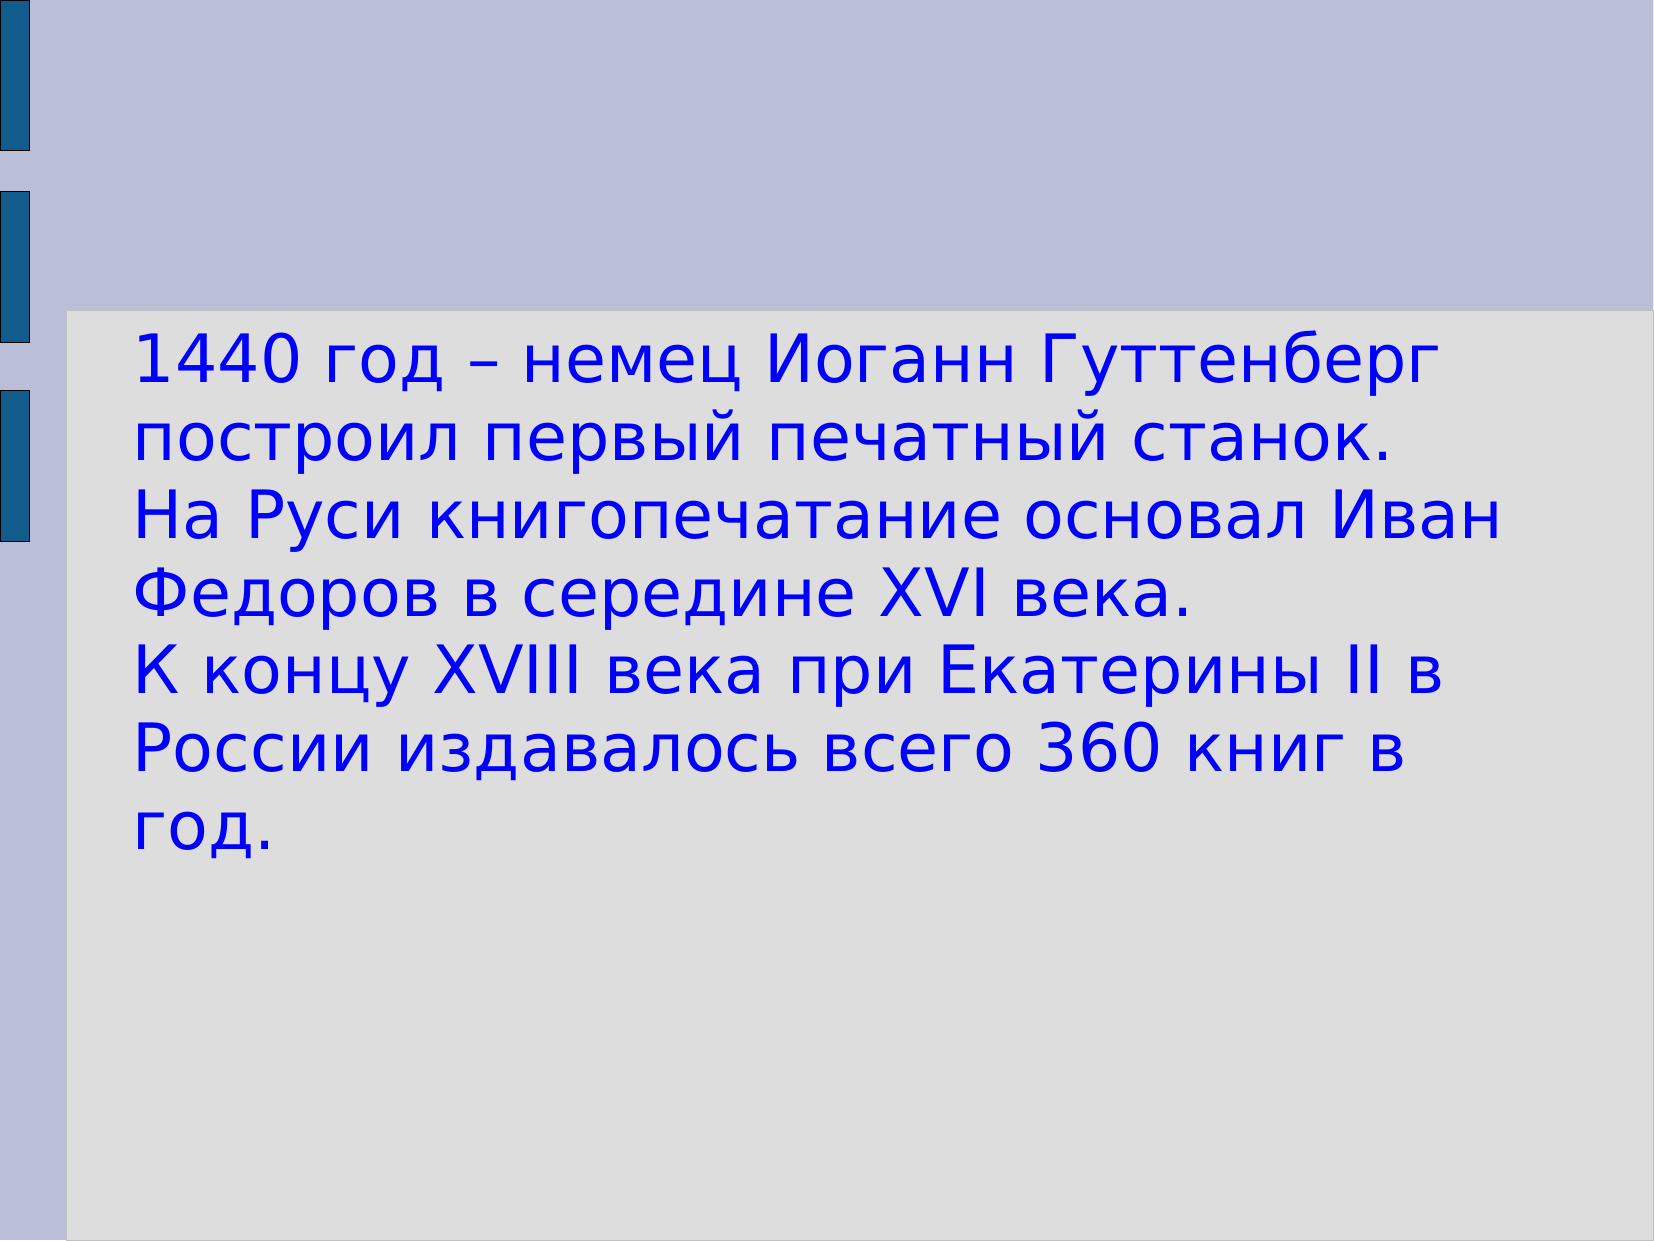

1440 год – немец Иоганн Гуттенберг построил первый печатный станок.
На Руси книгопечатание основал Иван Федоров в середине XVI века.
К концу XVIII века при Екатерины II в России издавалось всего 360 книг в год.